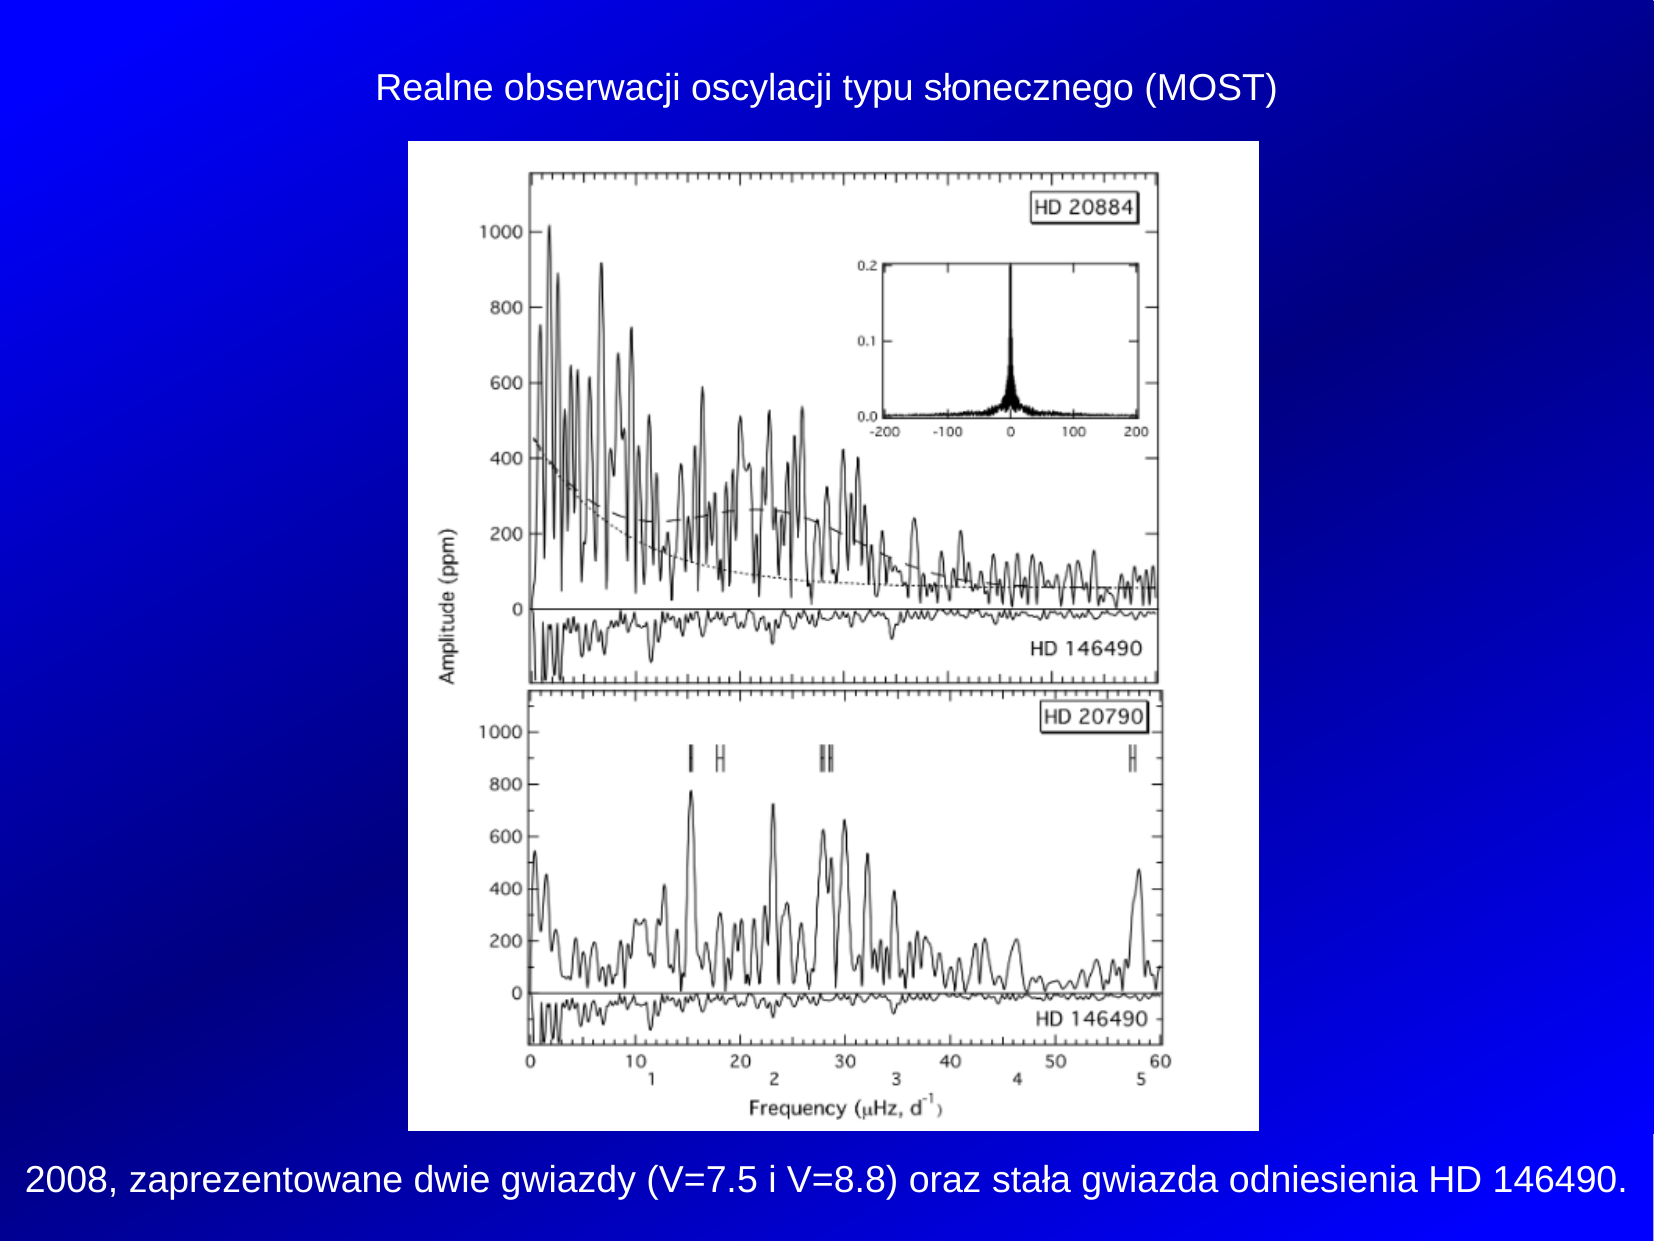

Realne obserwacji oscylacji typu słonecznego (MOST)
2008, zaprezentowane dwie gwiazdy (V=7.5 i V=8.8) oraz stała gwiazda odniesienia HD 146490.